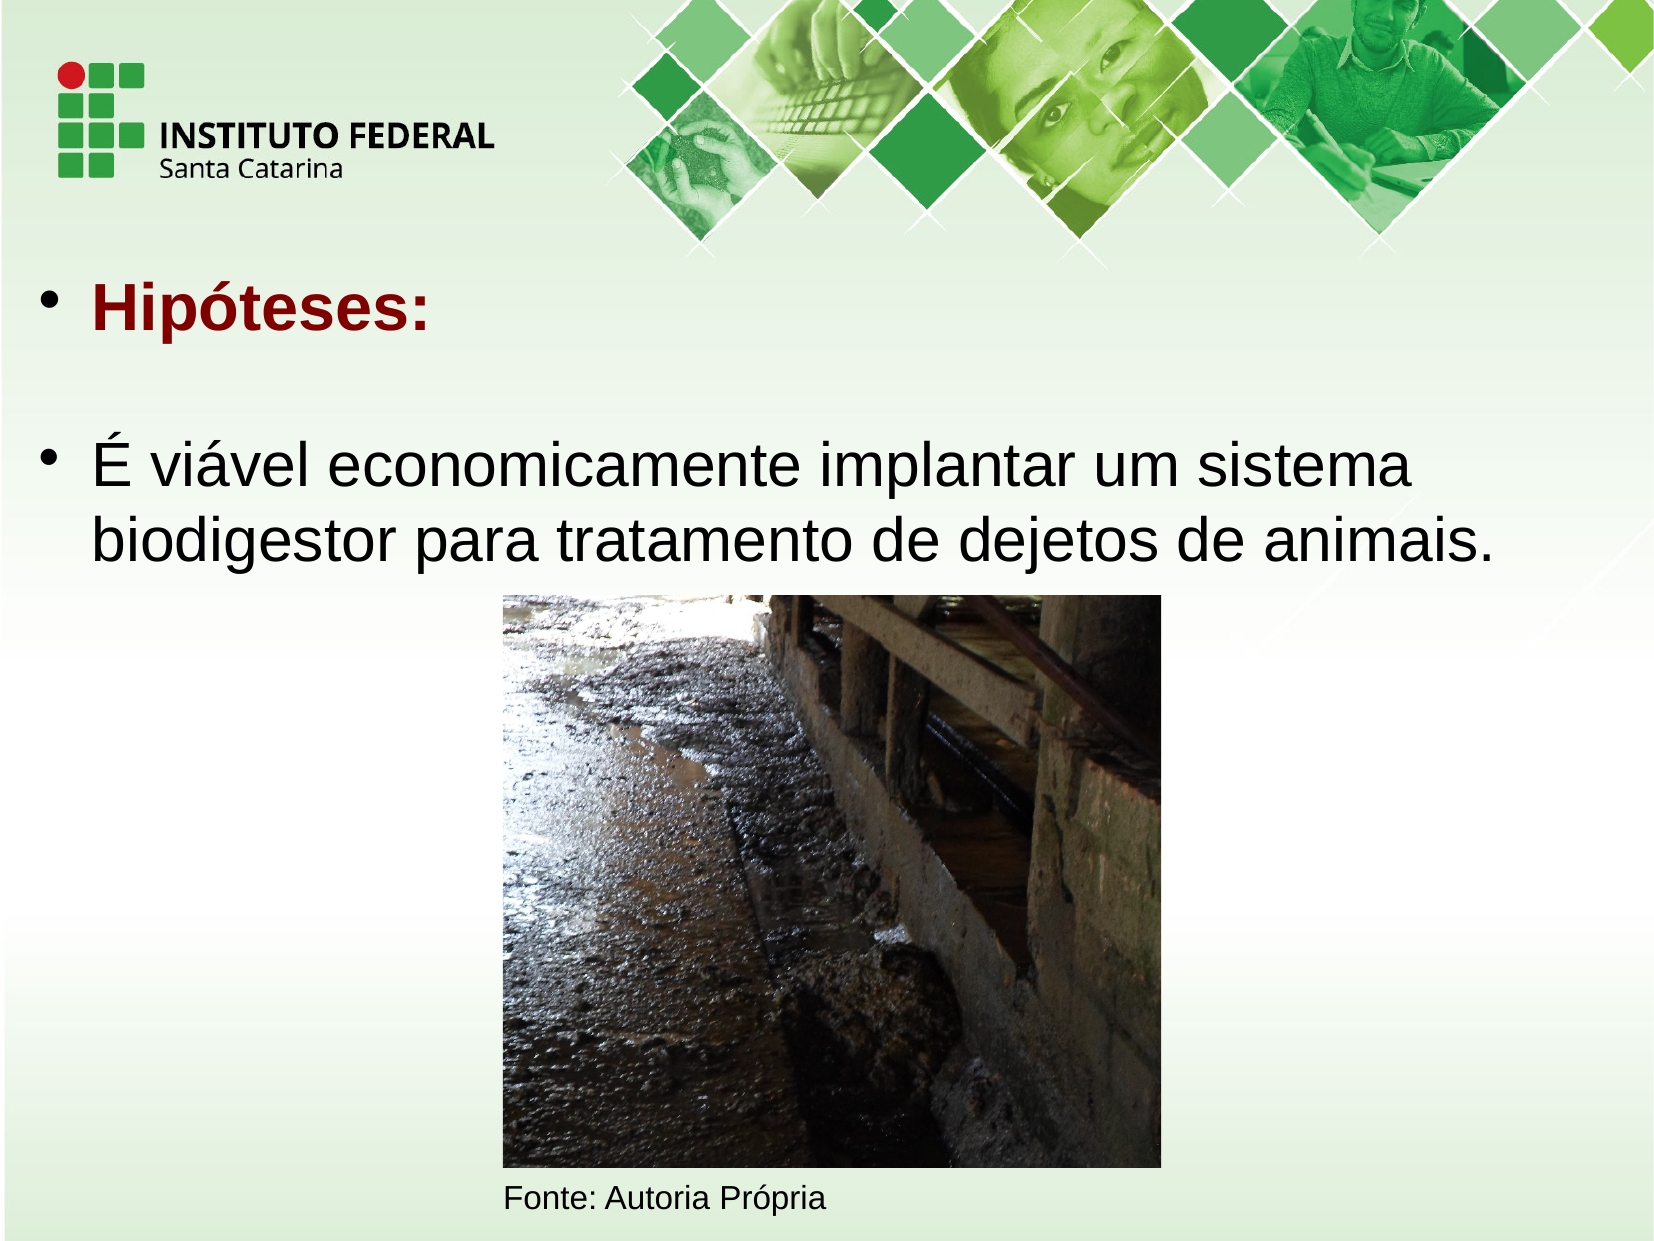

Hipóteses:
É viável economicamente implantar um sistema biodigestor para tratamento de dejetos de animais.
Fonte: Autoria Própria